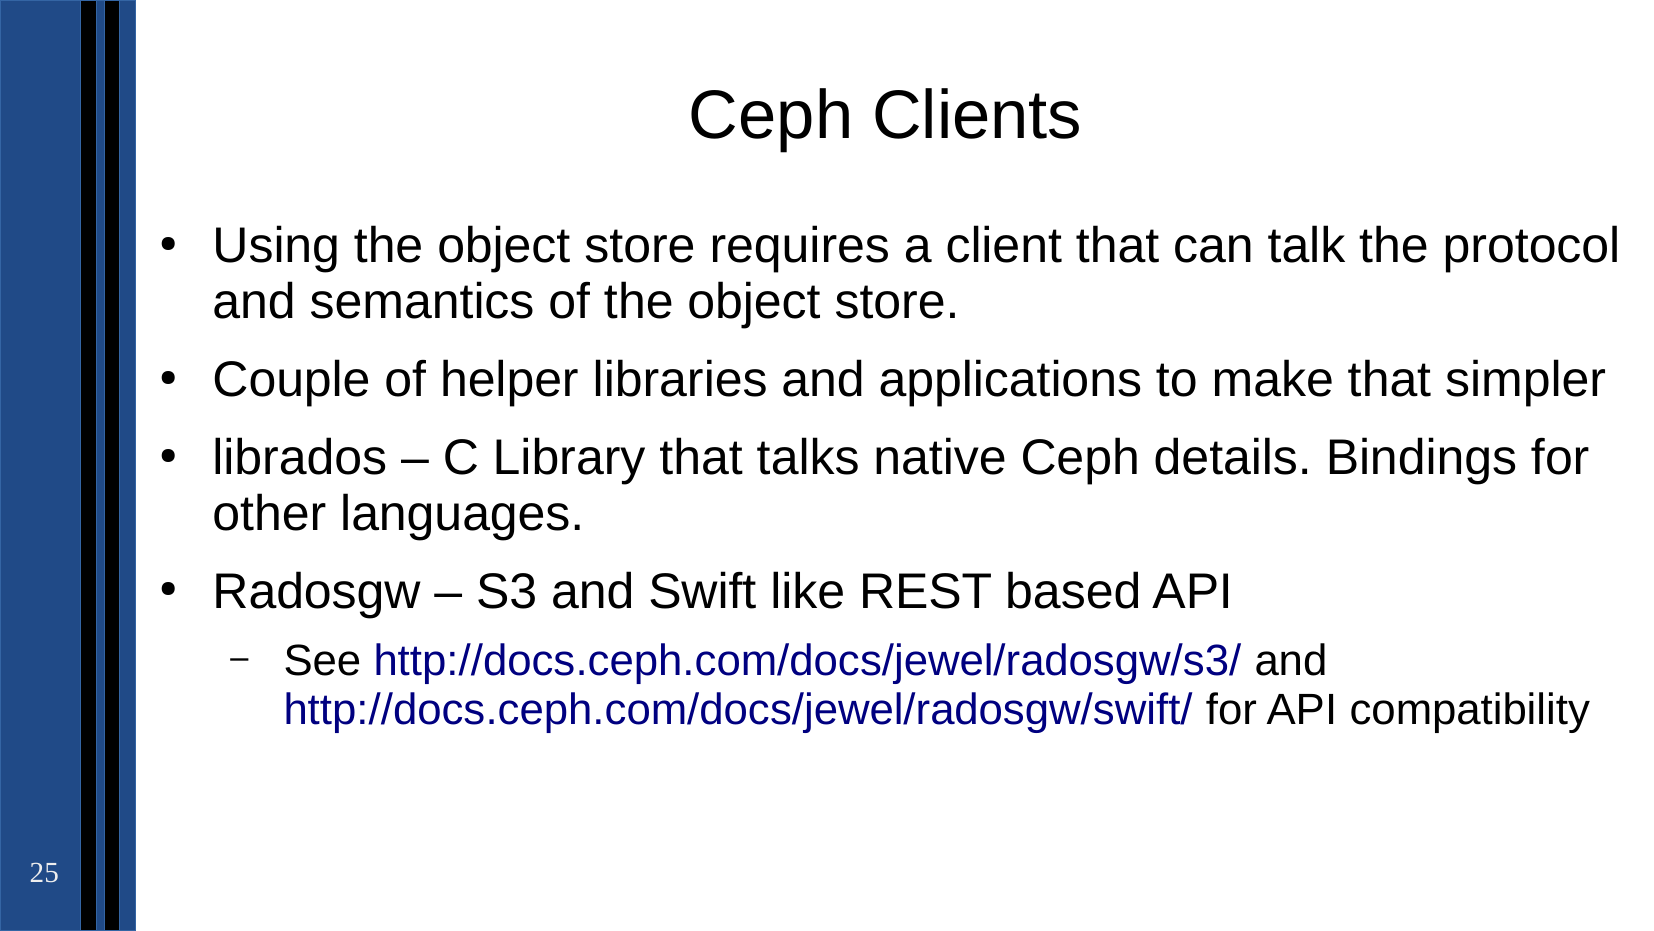

# Ceph Clients
Using the object store requires a client that can talk the protocol and semantics of the object store.
Couple of helper libraries and applications to make that simpler
librados – C Library that talks native Ceph details. Bindings for other languages.
Radosgw – S3 and Swift like REST based API
See http://docs.ceph.com/docs/jewel/radosgw/s3/ and http://docs.ceph.com/docs/jewel/radosgw/swift/ for API compatibility
25